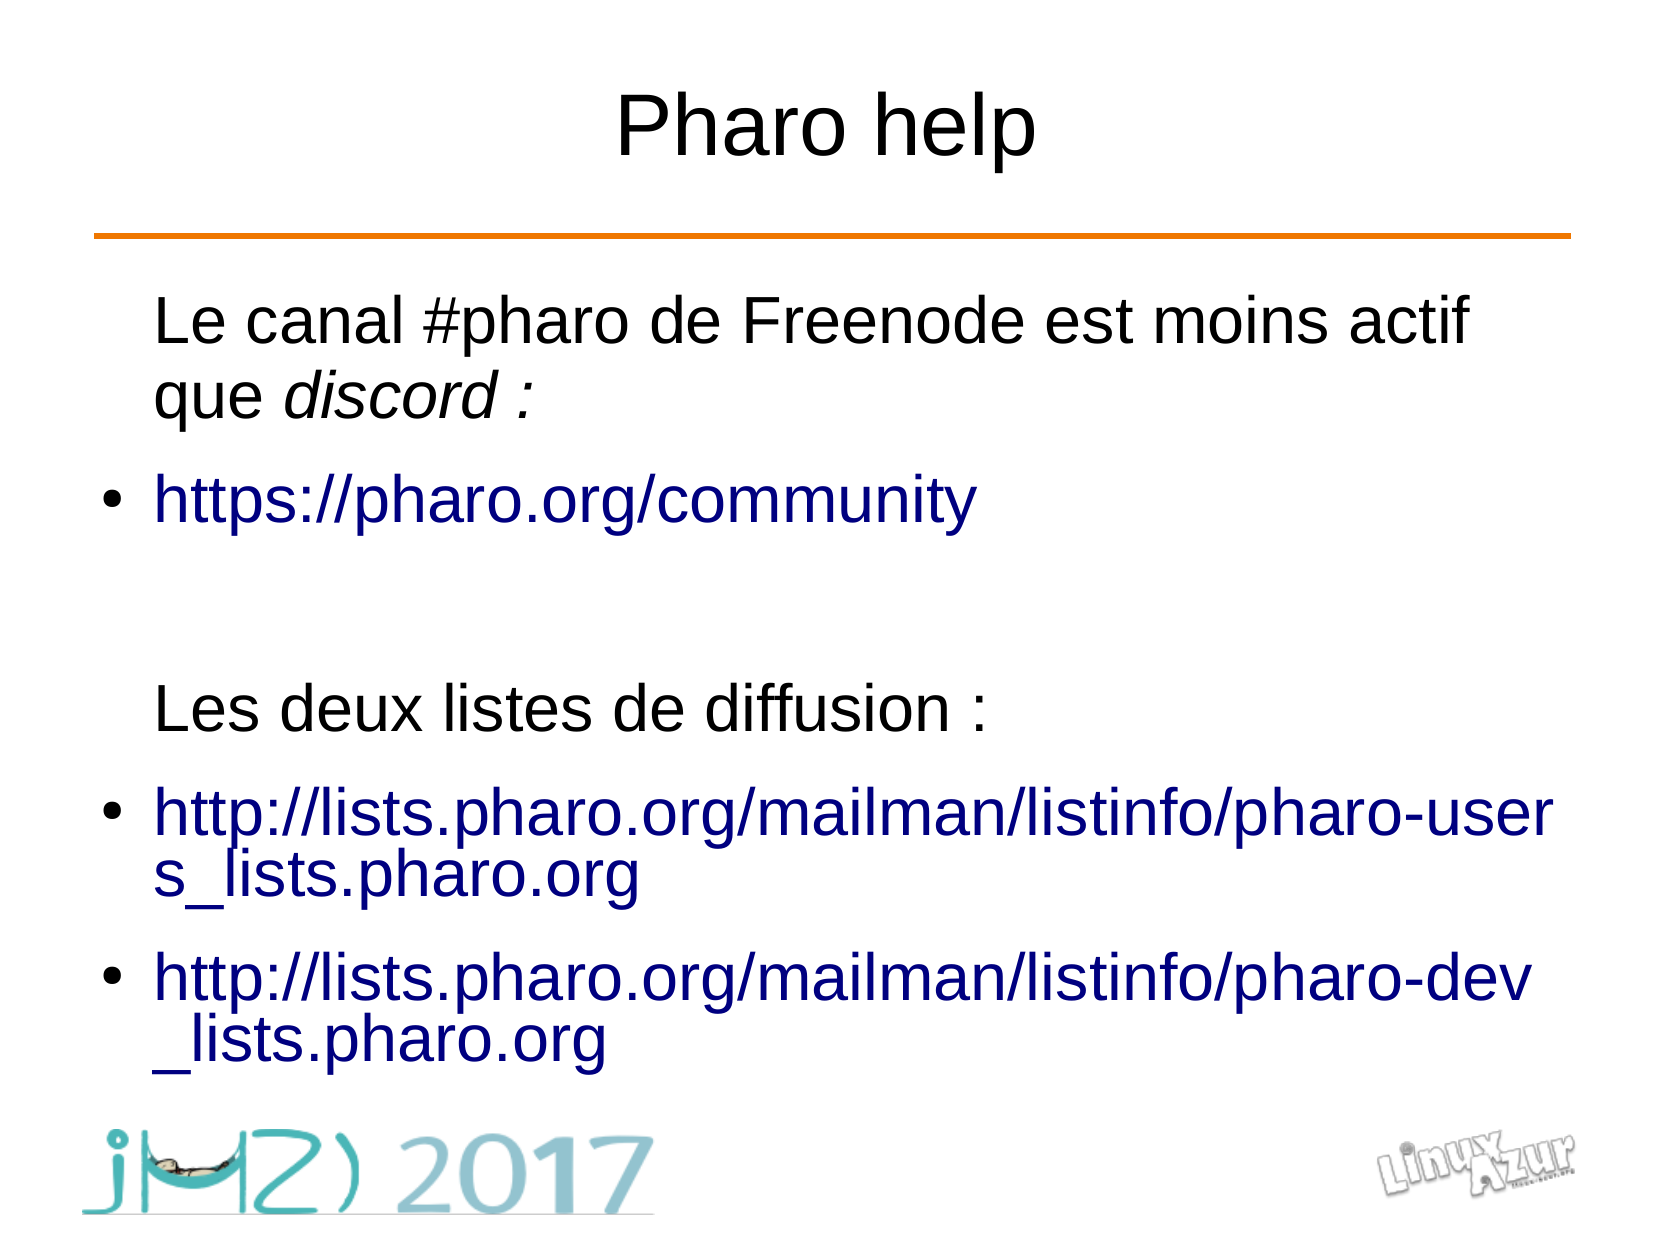

# Pharo help
Le canal #pharo de Freenode est moins actif que discord :
https://pharo.org/community
Les deux listes de diffusion :
http://lists.pharo.org/mailman/listinfo/pharo-users_lists.pharo.org
http://lists.pharo.org/mailman/listinfo/pharo-dev_lists.pharo.org